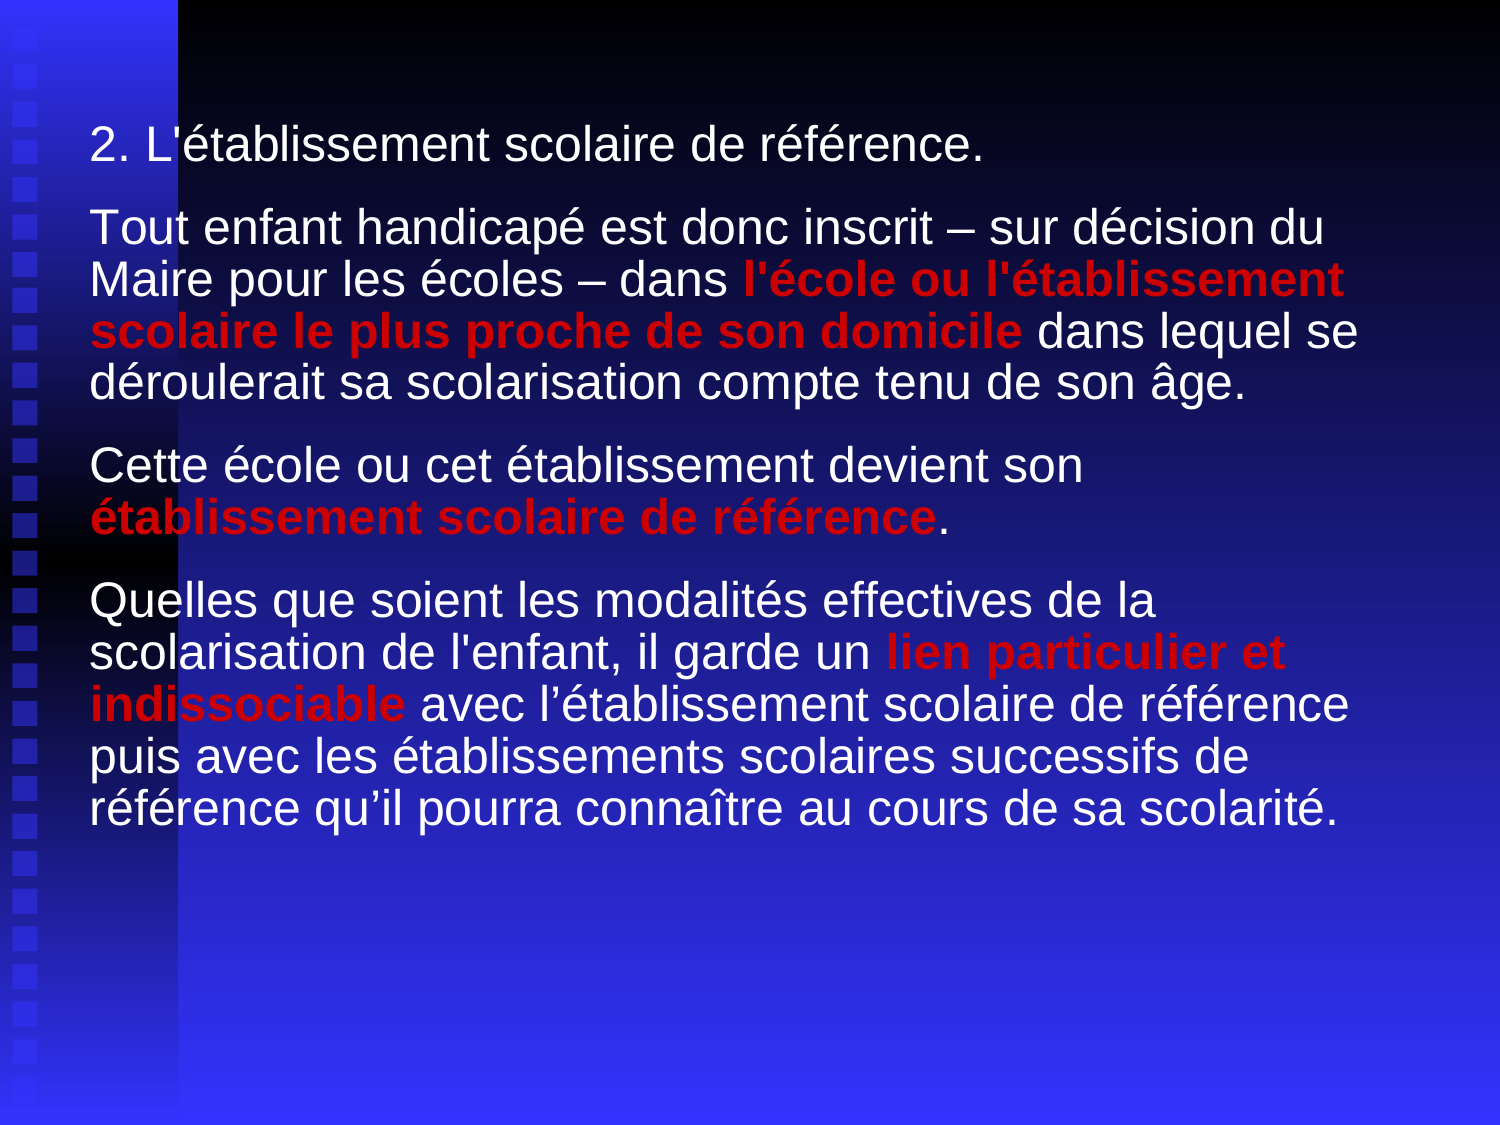

2. L'établissement scolaire de référence.
Tout enfant handicapé est donc inscrit – sur décision du Maire pour les écoles – dans l'école ou l'établissement scolaire le plus proche de son domicile dans lequel se déroulerait sa scolarisation compte tenu de son âge.
Cette école ou cet établissement devient son établissement scolaire de référence.
Quelles que soient les modalités effectives de la scolarisation de l'enfant, il garde un lien particulier et indissociable avec l’établissement scolaire de référence puis avec les établissements scolaires successifs de référence qu’il pourra connaître au cours de sa scolarité.